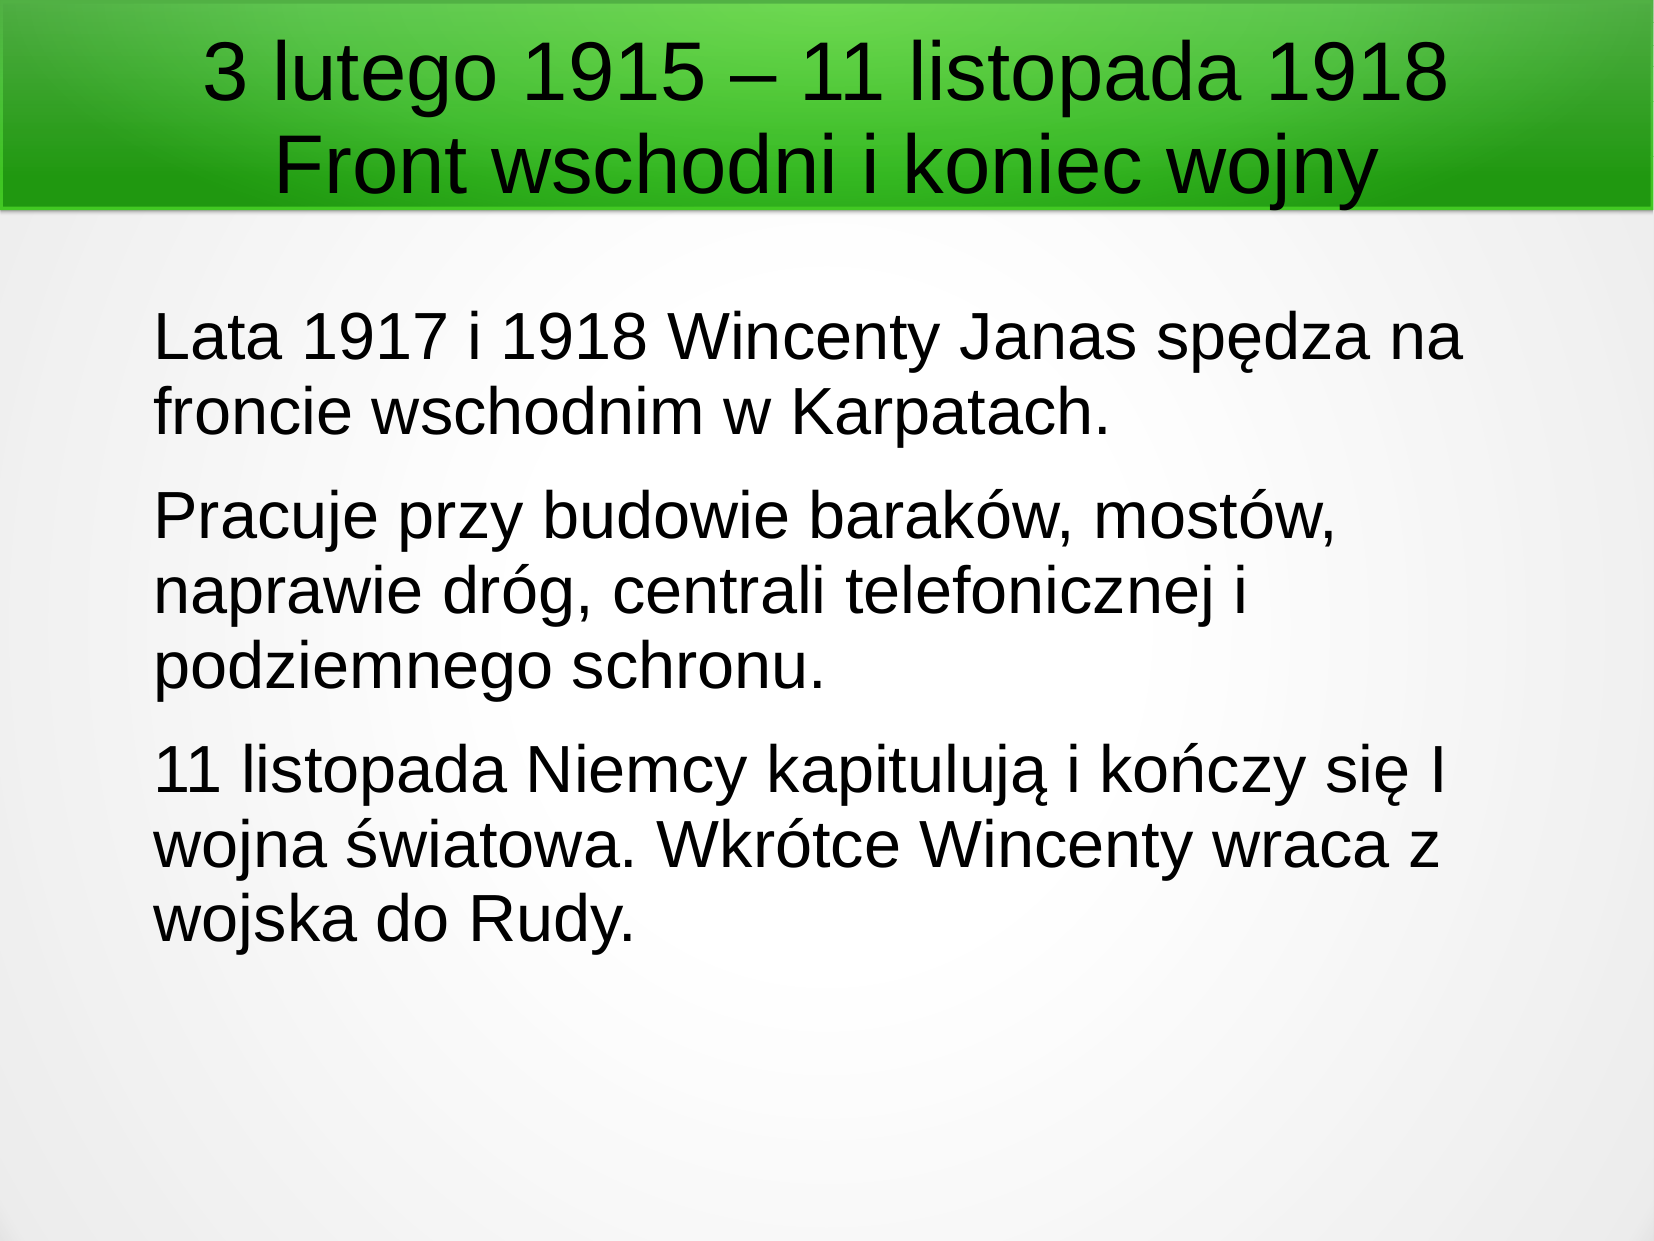

# 3 lutego 1915 – 11 listopada 1918 Front wschodni i koniec wojny
Lata 1917 i 1918 Wincenty Janas spędza na froncie wschodnim w Karpatach.
Pracuje przy budowie baraków, mostów, naprawie dróg, centrali telefonicznej i podziemnego schronu.
11 listopada Niemcy kapitulują i kończy się I wojna światowa. Wkrótce Wincenty wraca z wojska do Rudy.